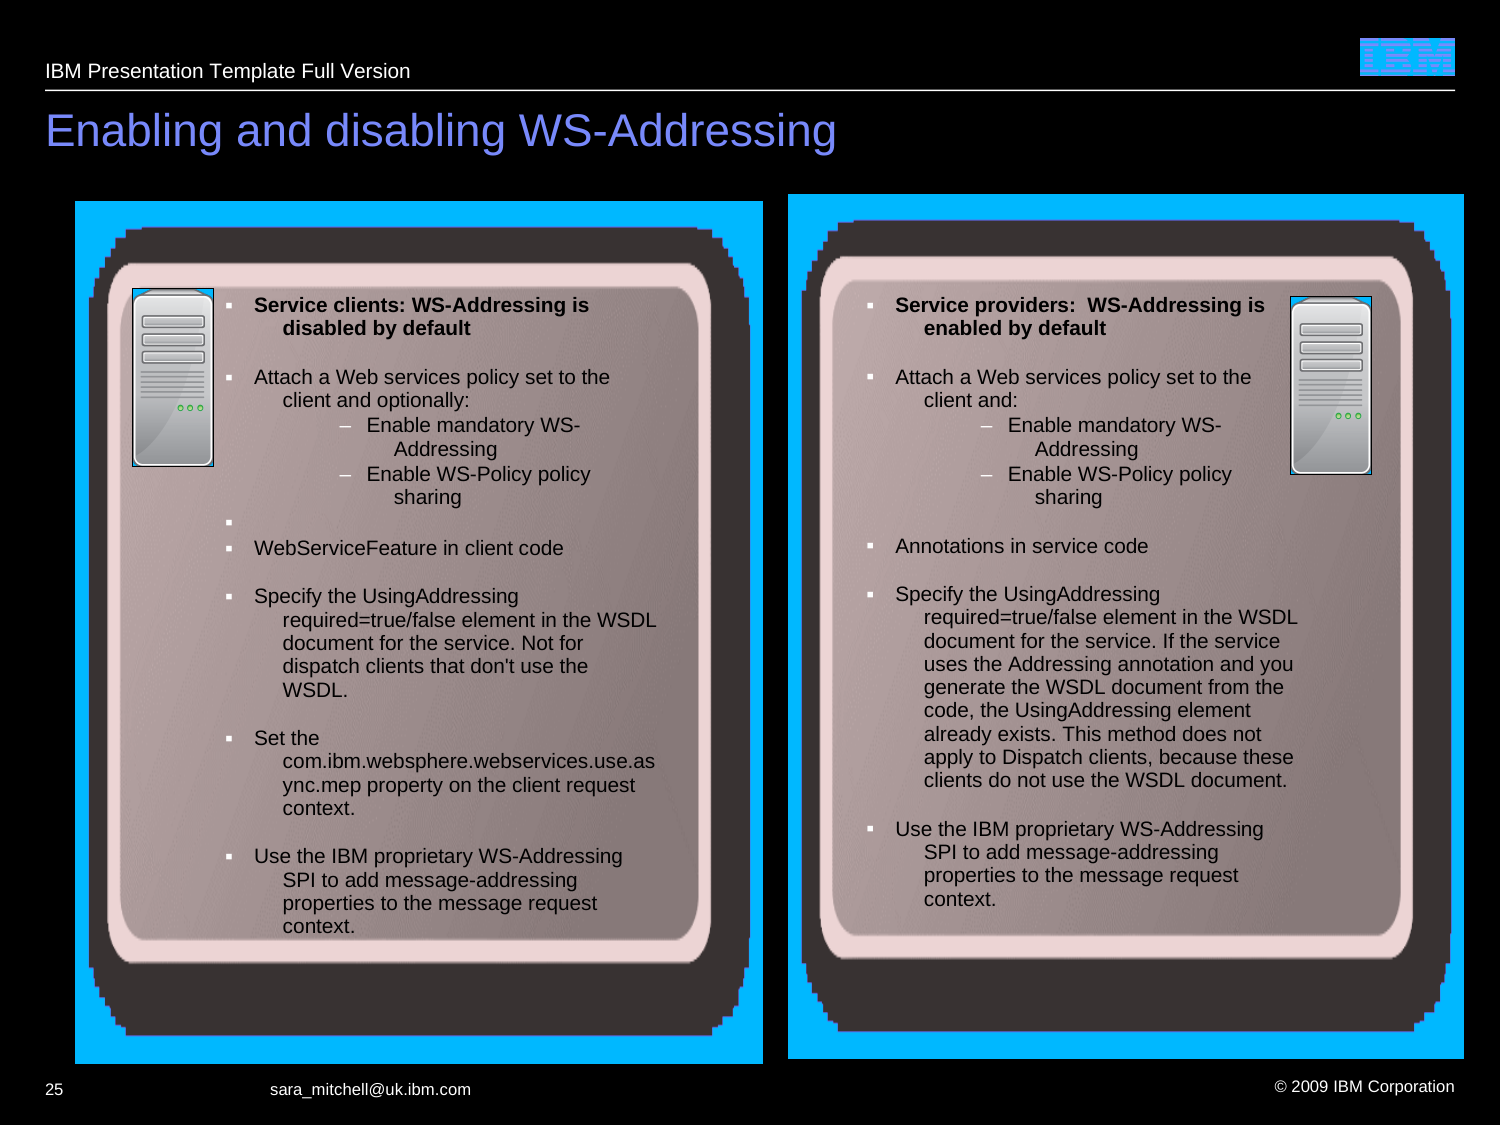

IBM Presentation Template Full Version
# Enabling and disabling WS-Addressing
Service providers: WS-Addressing is enabled by default
Attach a Web services policy set to the client and:
Enable mandatory WS-Addressing
Enable WS-Policy policy sharing
Annotations in service code
Specify the UsingAddressing required=true/false element in the WSDL document for the service. If the service uses the Addressing annotation and you generate the WSDL document from the code, the UsingAddressing element already exists. This method does not apply to Dispatch clients, because these clients do not use the WSDL document.
Use the IBM proprietary WS-Addressing SPI to add message-addressing properties to the message request context.
Service clients: WS-Addressing is disabled by default
Attach a Web services policy set to the client and optionally:
Enable mandatory WS-Addressing
Enable WS-Policy policy sharing
WebServiceFeature in client code
Specify the UsingAddressing required=true/false element in the WSDL document for the service. Not for dispatch clients that don't use the WSDL.
Set the com.ibm.websphere.webservices.use.async.mep property on the client request context.
Use the IBM proprietary WS-Addressing SPI to add message-addressing properties to the message request context.
25